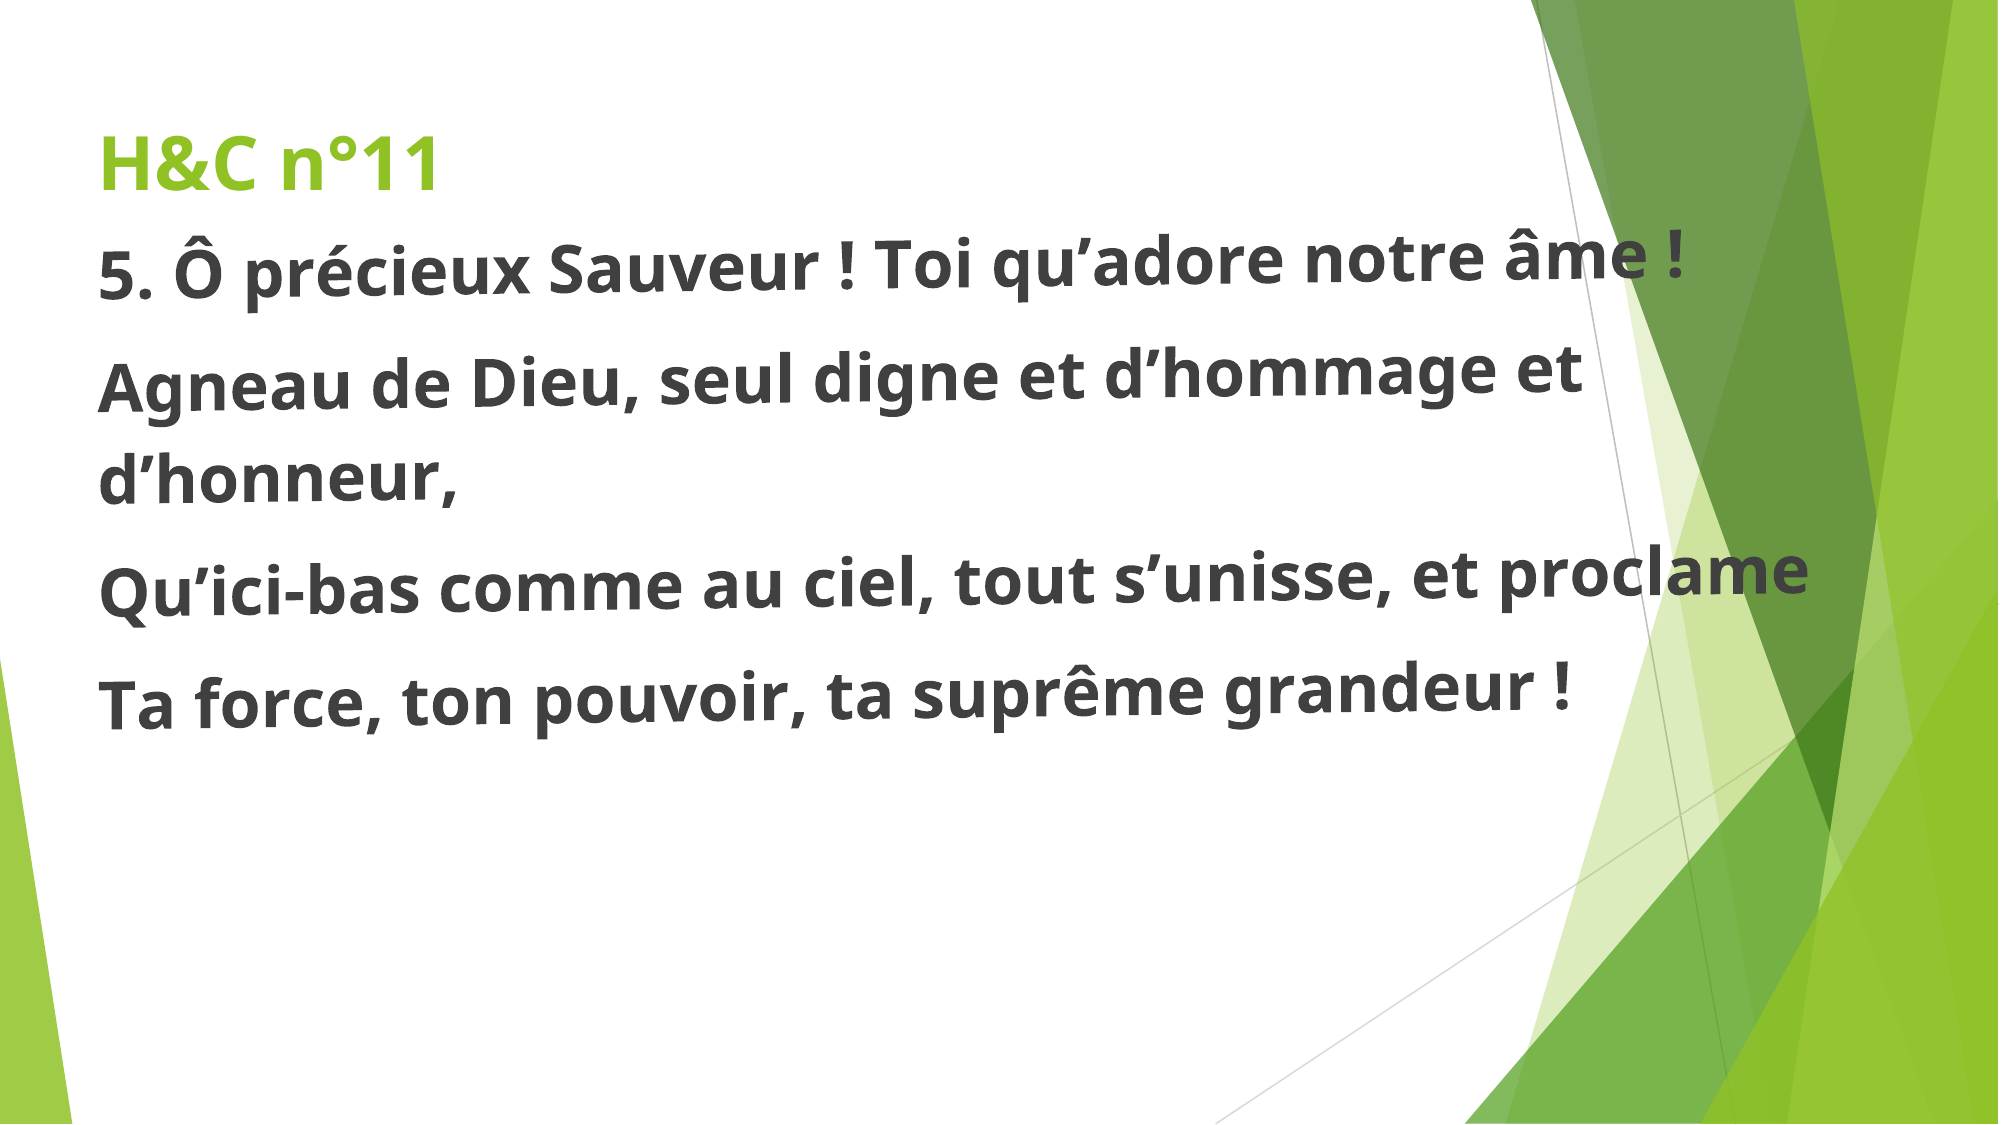

H&C n°11
5. Ô précieux Sauveur ! Toi qu’adore notre âme !
Agneau de Dieu, seul digne et d’hommage et d’honneur,
Qu’ici-bas comme au ciel, tout s’unisse, et proclame
Ta force, ton pouvoir, ta suprême grandeur !